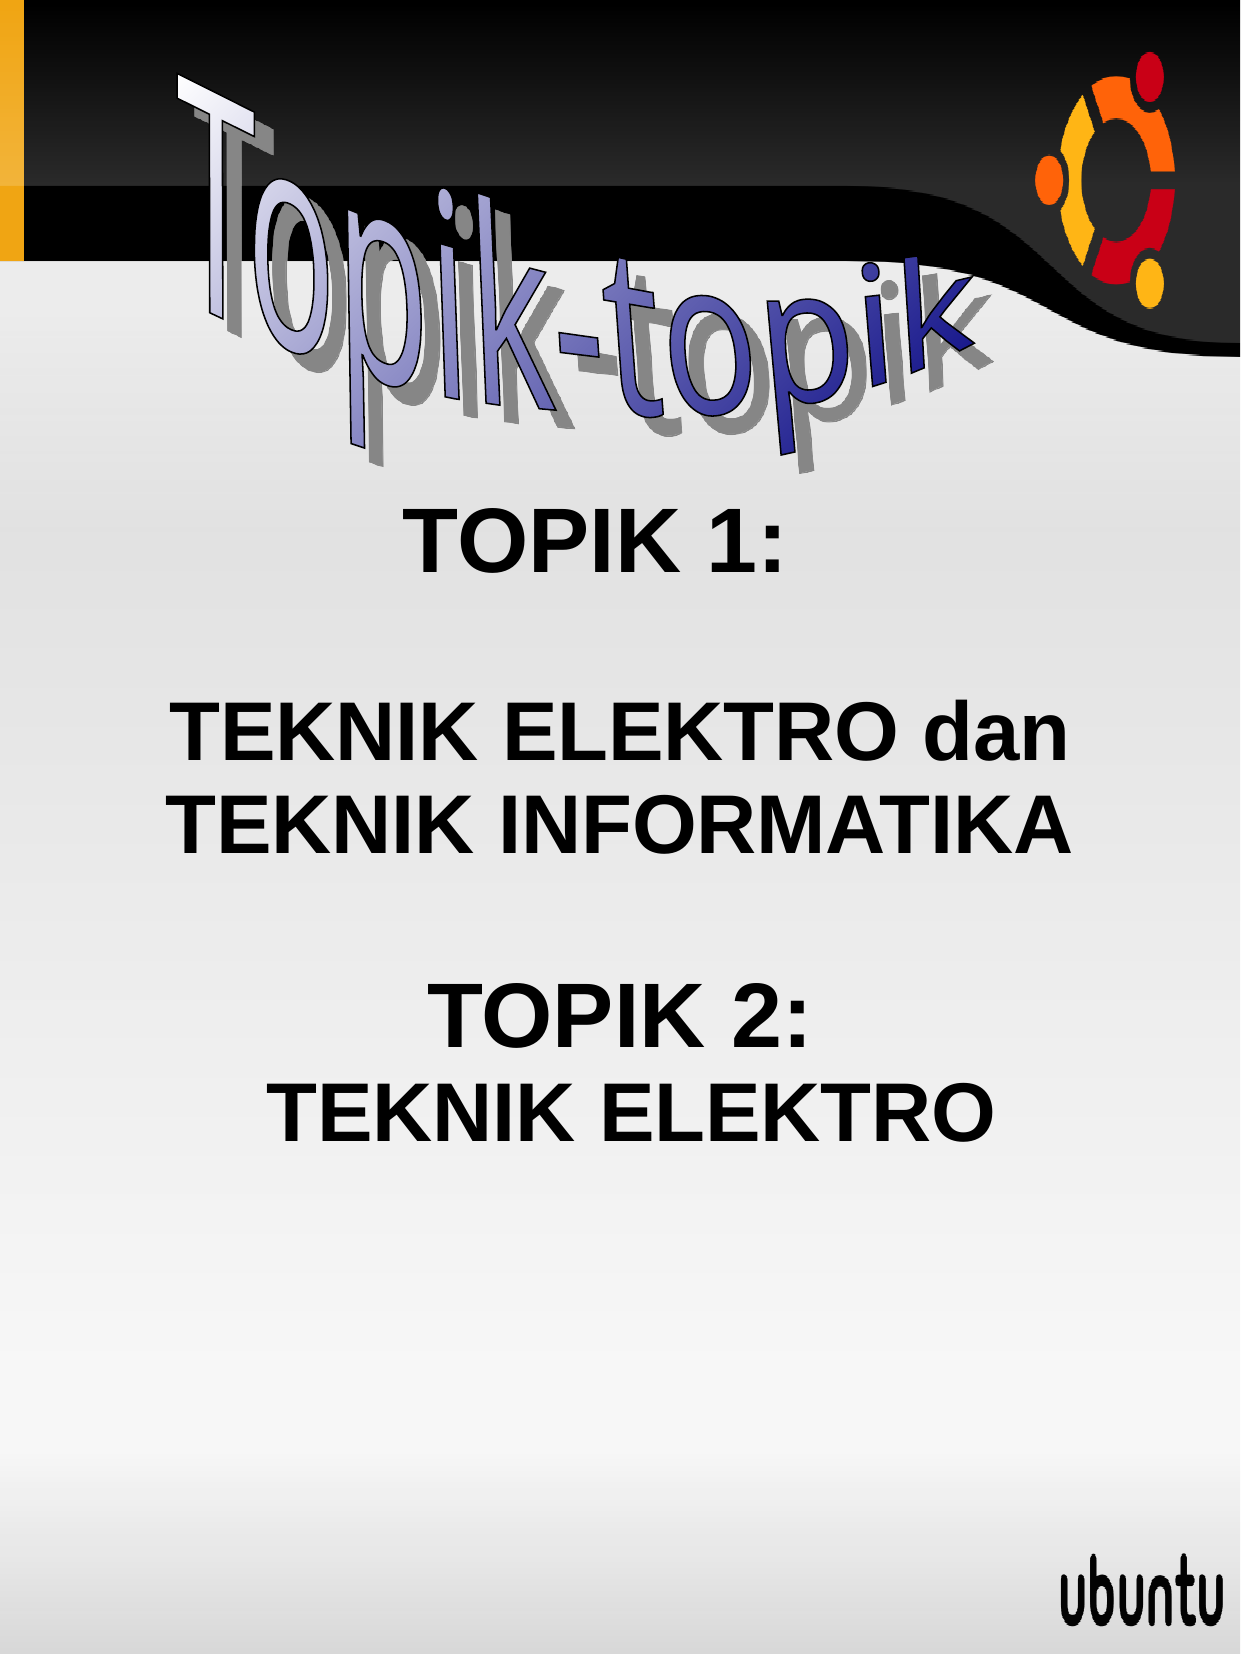

Topik-topik
TOPIK 1:
TEKNIK ELEKTRO dan TEKNIK INFORMATIKA
TOPIK 2:
 TEKNIK ELEKTRO